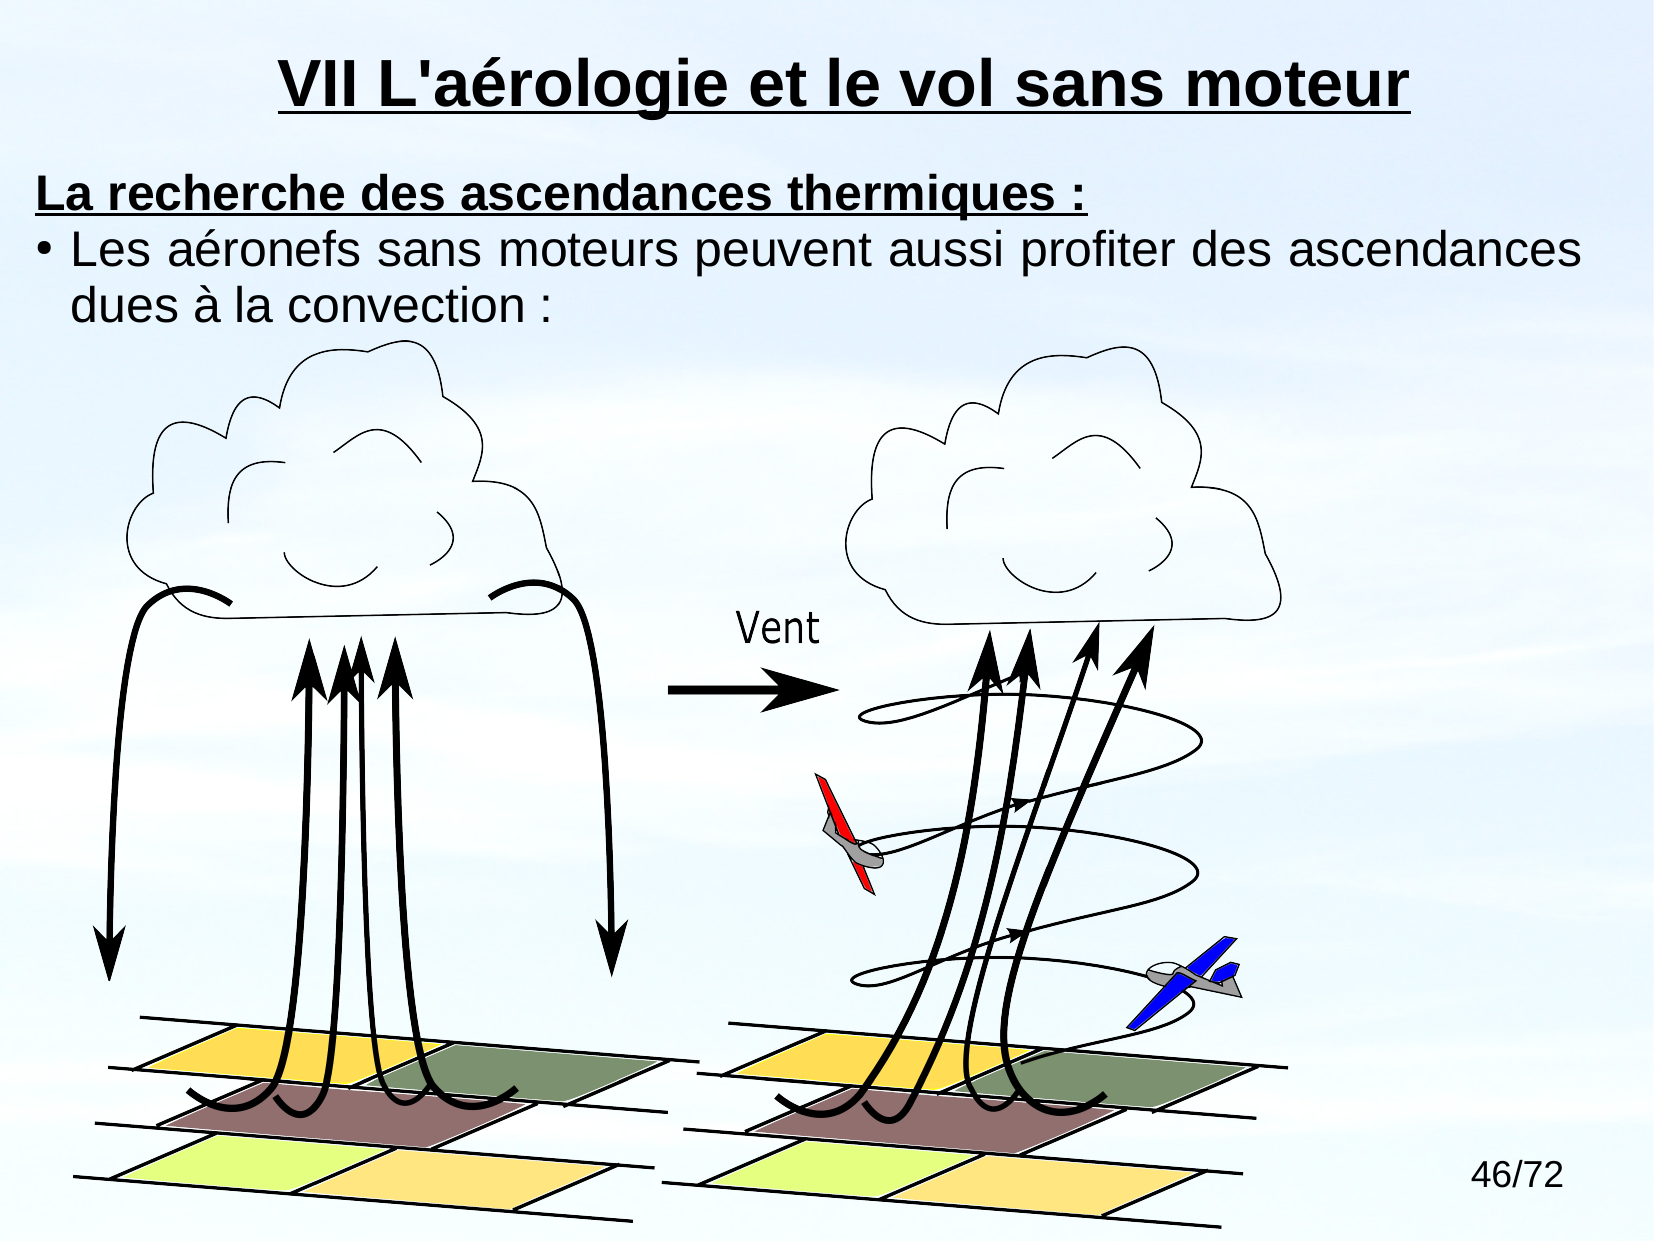

# VII L'aérologie et le vol sans moteur
La recherche des ascendances thermiques :
Les aéronefs sans moteurs peuvent aussi profiter des ascendances dues à la convection :